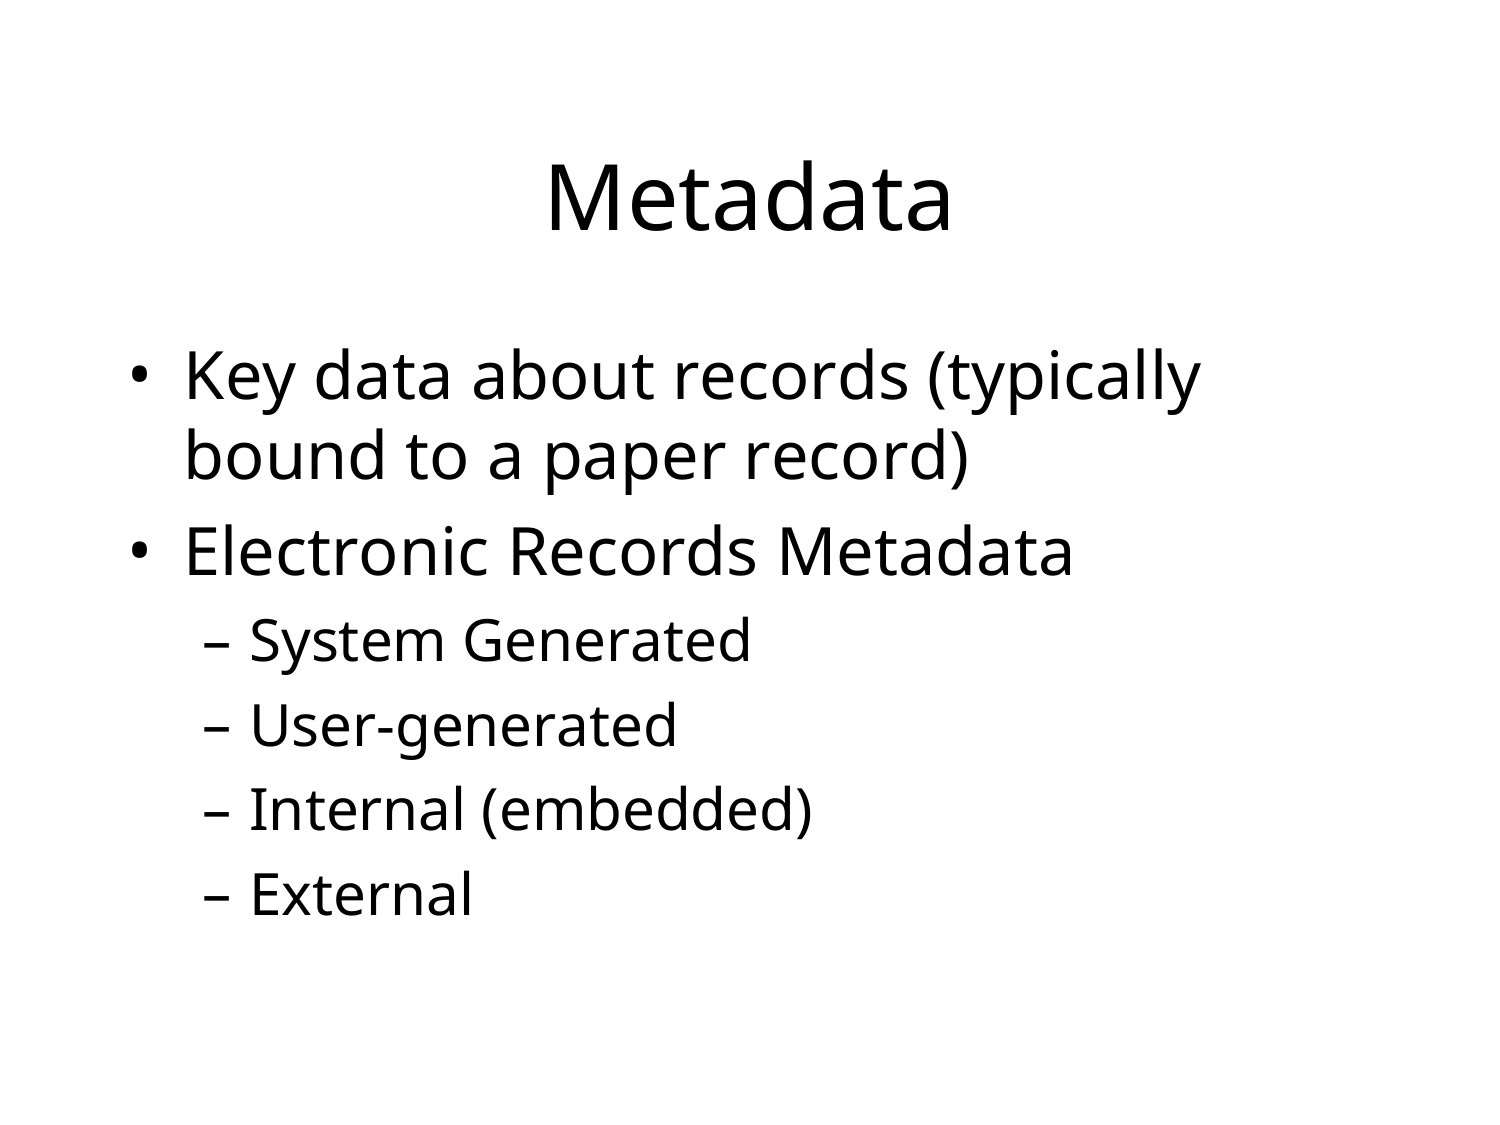

# Metadata
Key data about records (typically bound to a paper record)
Electronic Records Metadata
System Generated
User-generated
Internal (embedded)
External